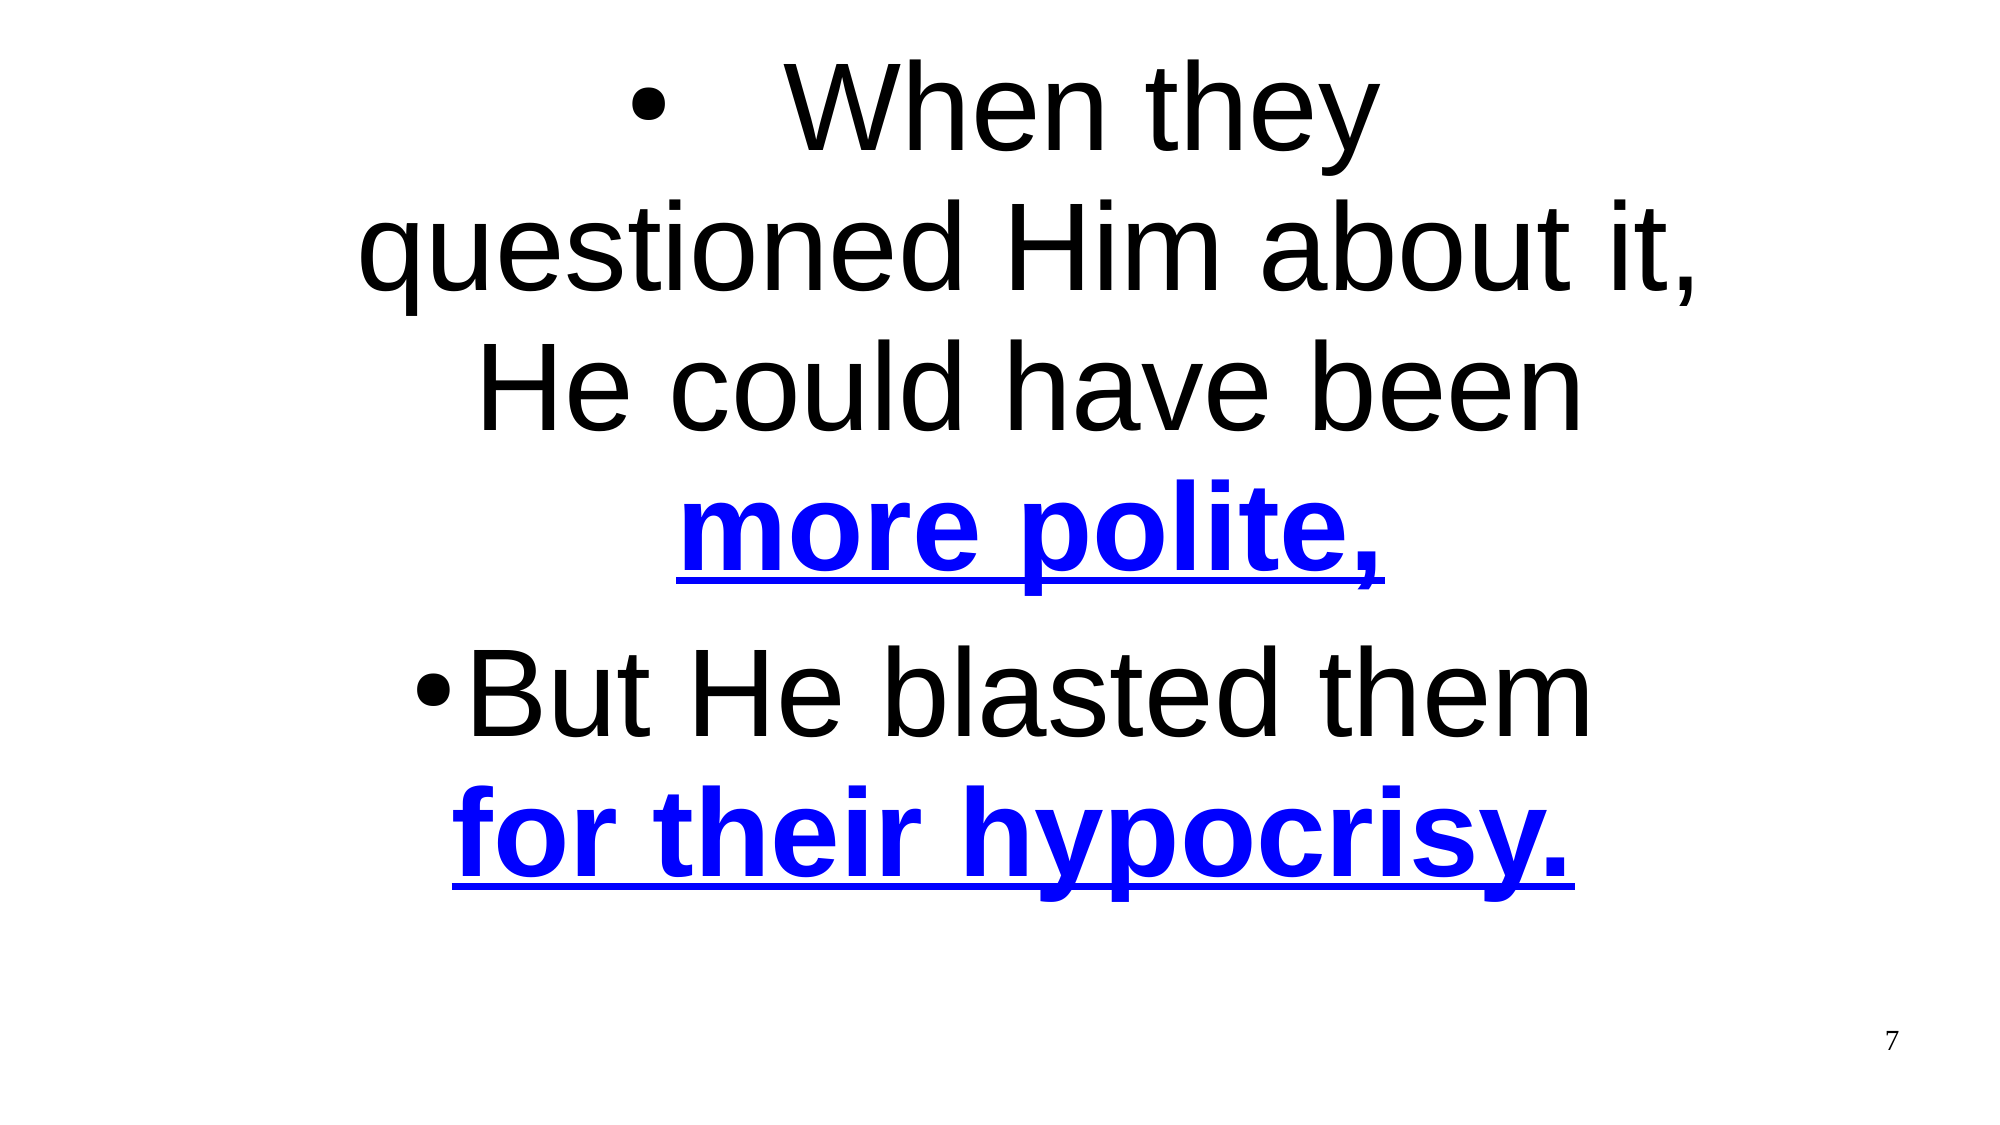

# When they questioned Him about it, He could have been more polite,
But He blasted them
for their hypocrisy.
7